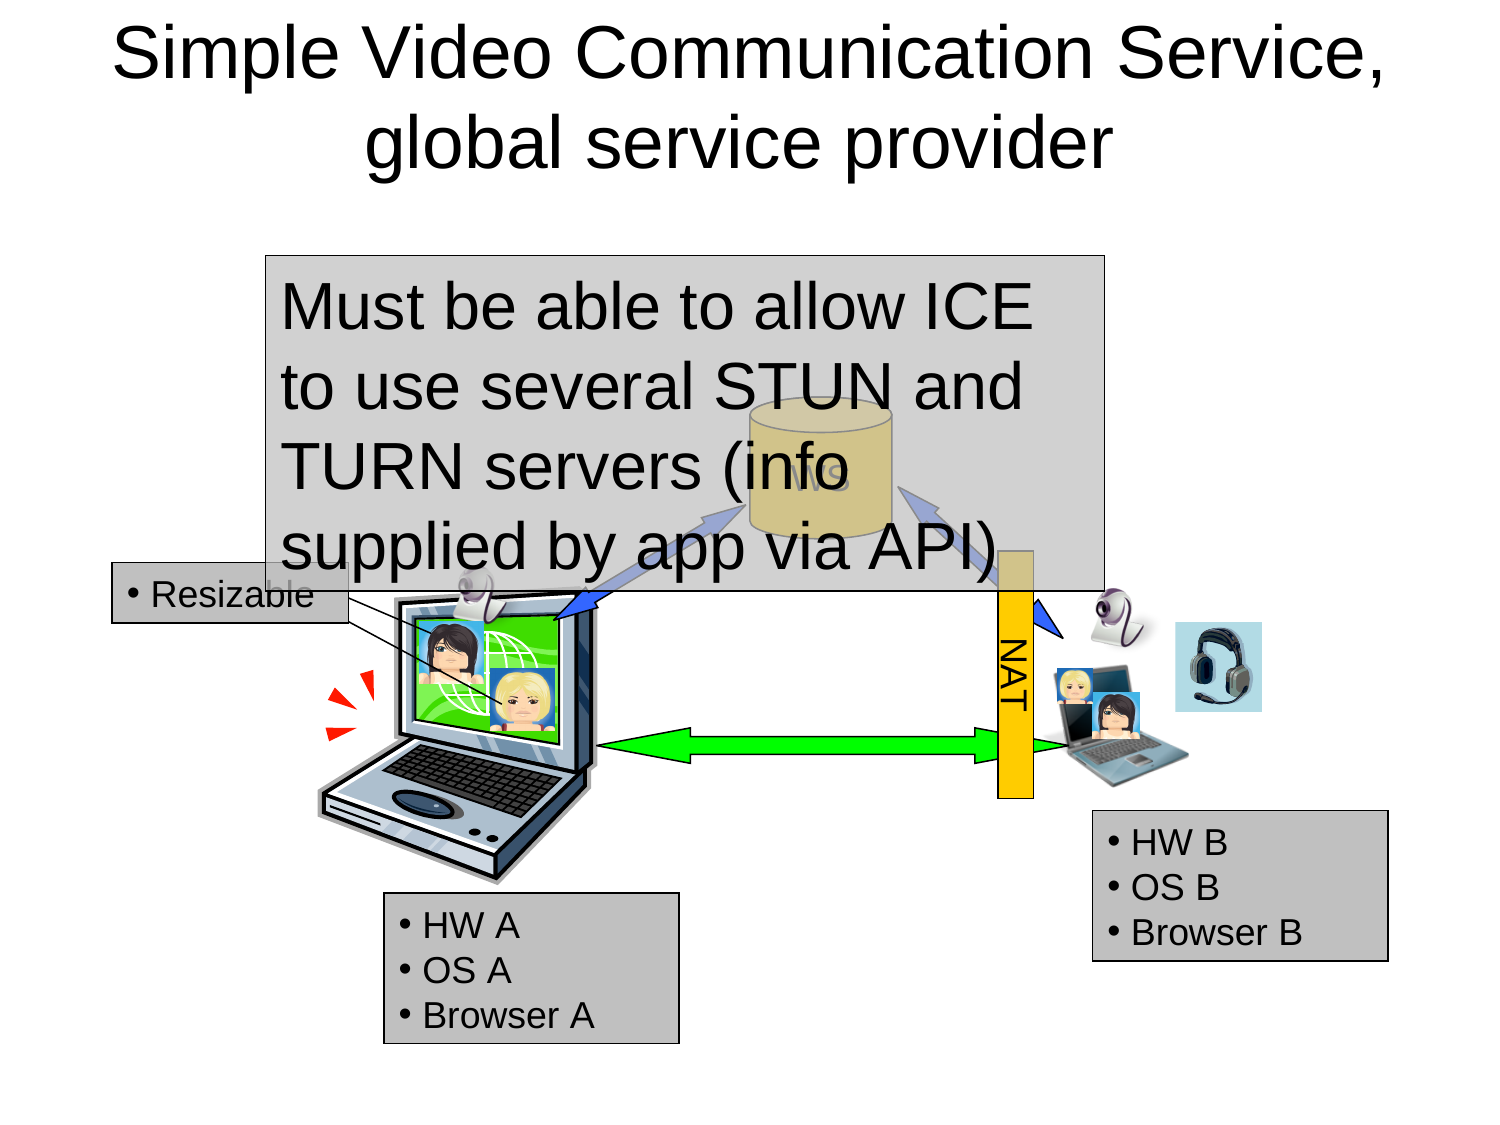

# Simple Video Communication Service, global service provider
Must be able to allow ICE to use several STUN and TURN servers (info supplied by app via API)
WS
NAT
 Resizable
 HW B
 OS B
 Browser B
 HW A
 OS A
 Browser A